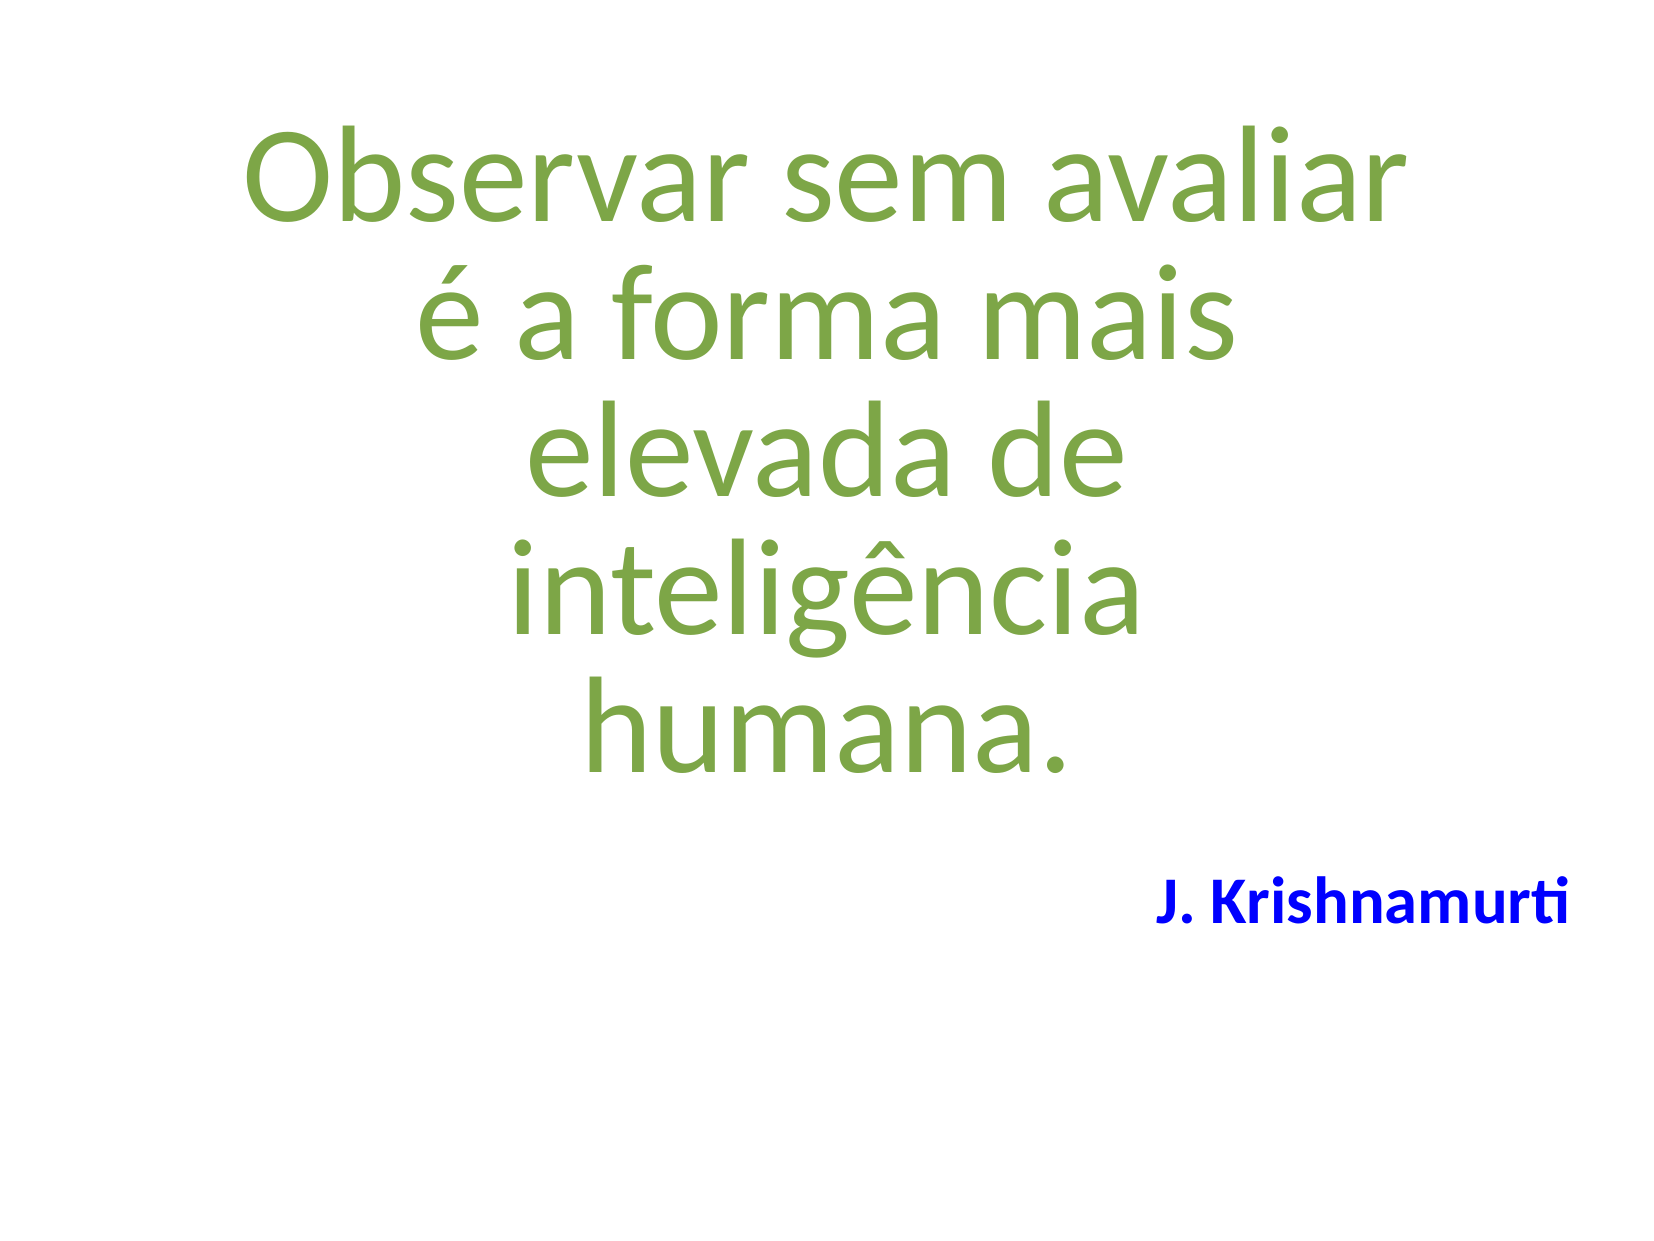

# Observar sem avaliar é a forma mais elevada de inteligência humana.
J. Krishnamurti